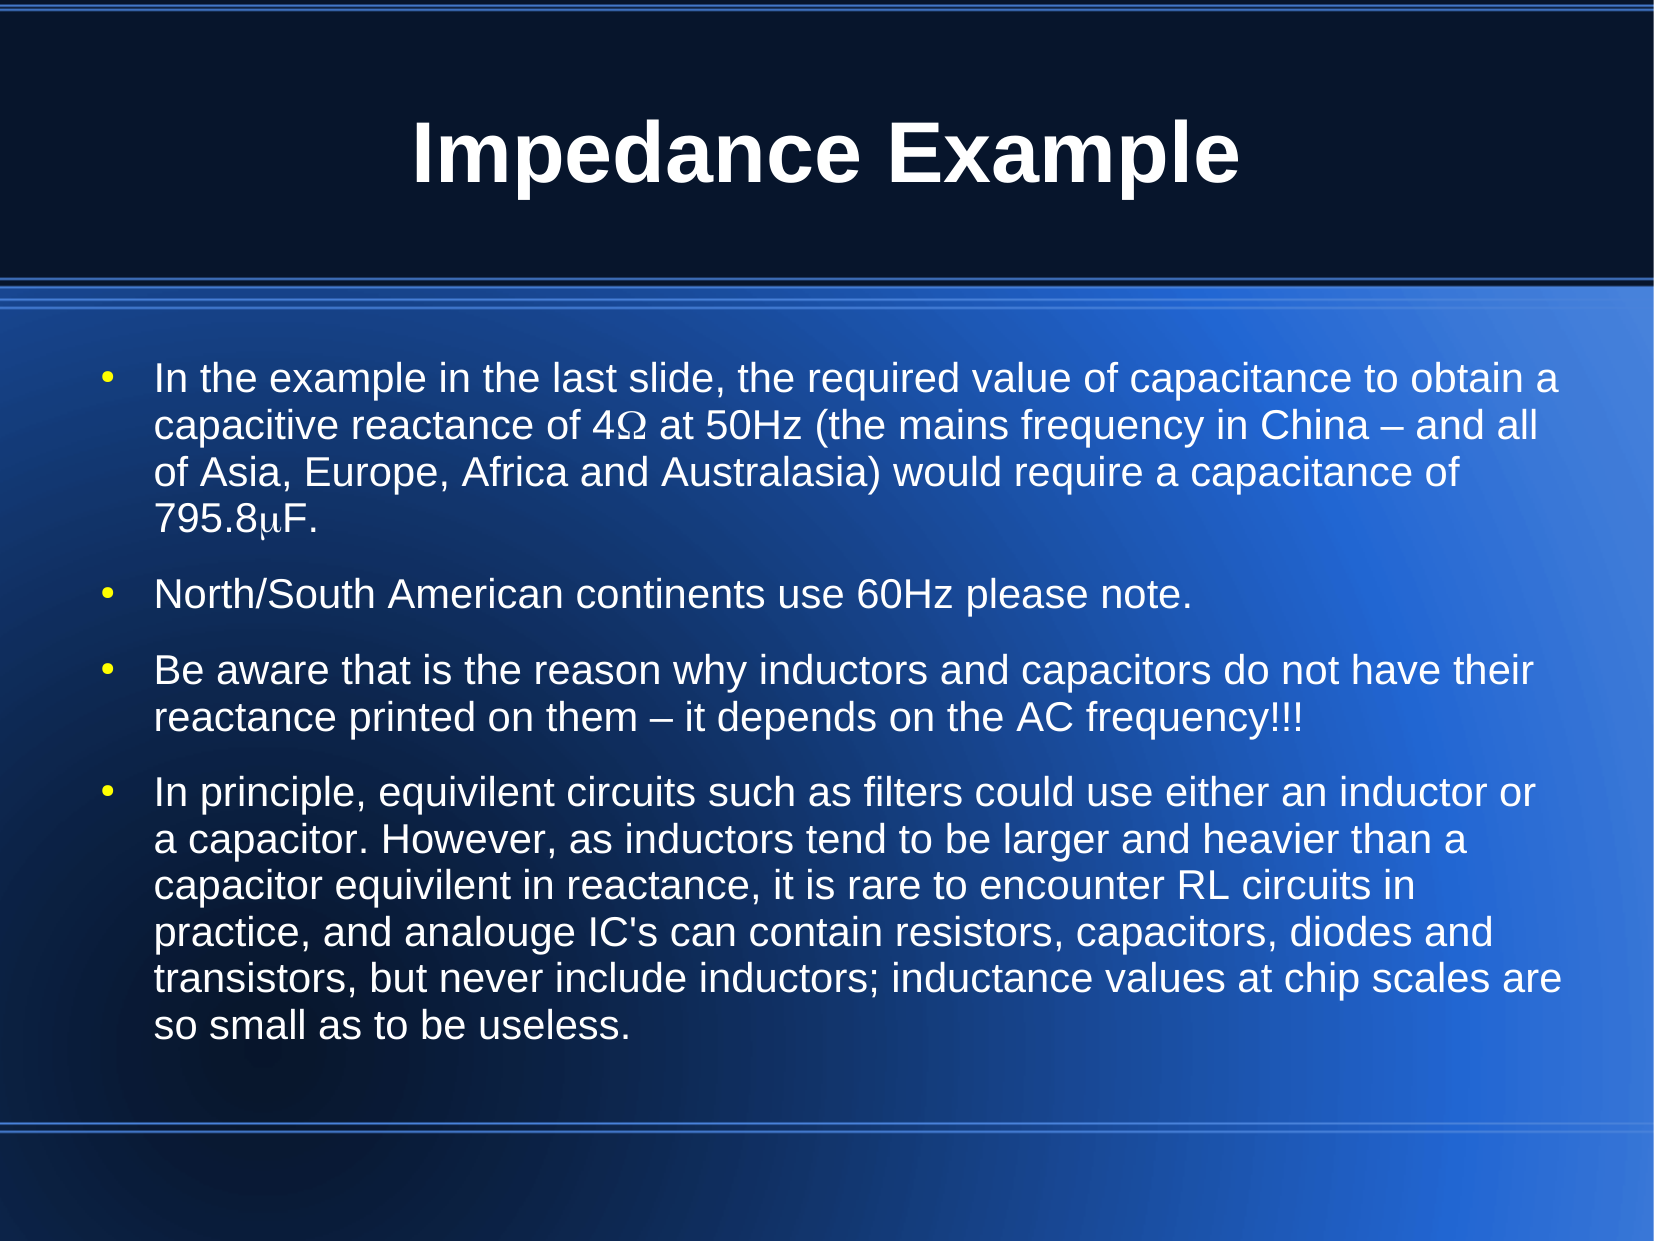

# Impedance Example
In the example in the last slide, the required value of capacitance to obtain a capacitive reactance of 4W at 50Hz (the mains frequency in China – and all of Asia, Europe, Africa and Australasia) would require a capacitance of 795.8mF.
North/South American continents use 60Hz please note.
Be aware that is the reason why inductors and capacitors do not have their reactance printed on them – it depends on the AC frequency!!!
In principle, equivilent circuits such as filters could use either an inductor or a capacitor. However, as inductors tend to be larger and heavier than a capacitor equivilent in reactance, it is rare to encounter RL circuits in practice, and analouge IC's can contain resistors, capacitors, diodes and transistors, but never include inductors; inductance values at chip scales are so small as to be useless.